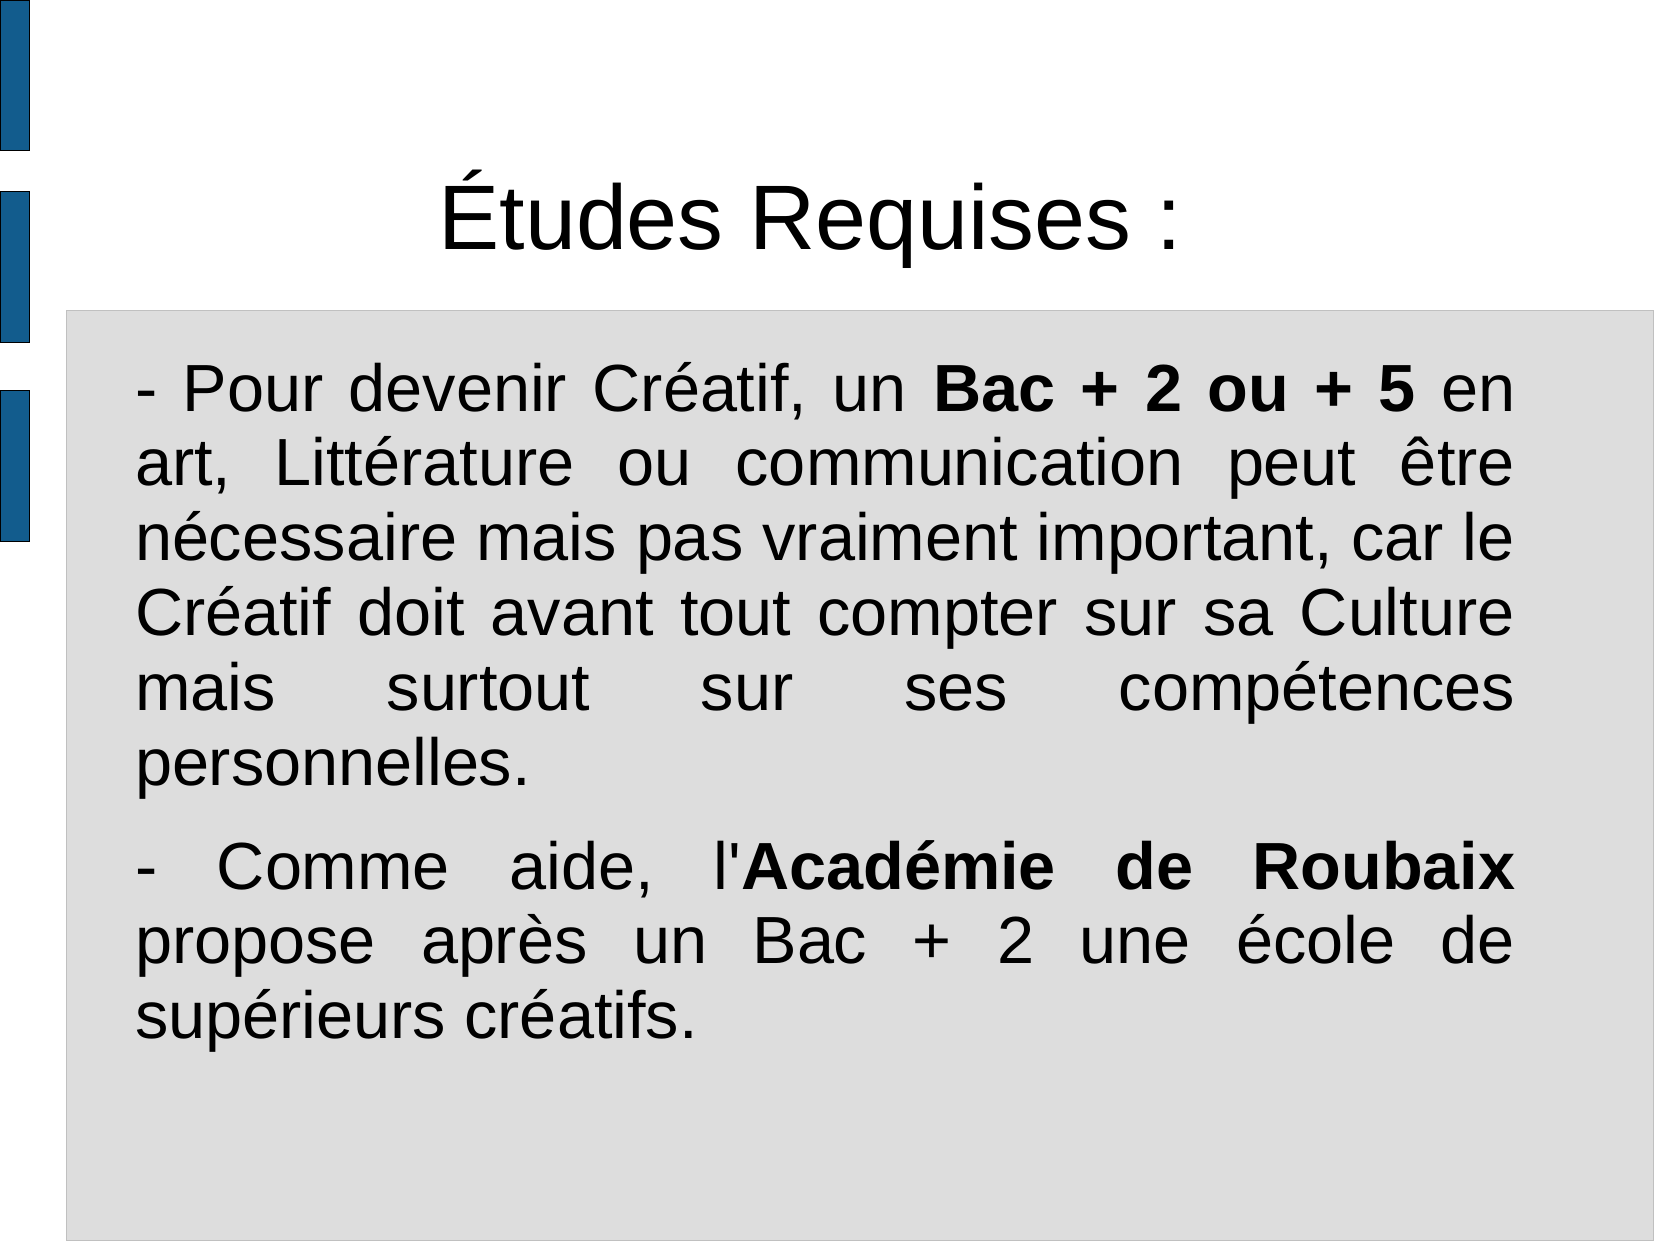

# Études Requises :
- Pour devenir Créatif, un Bac + 2 ou + 5 en art, Littérature ou communication peut être nécessaire mais pas vraiment important, car le Créatif doit avant tout compter sur sa Culture mais surtout sur ses compétences personnelles.
- Comme aide, l'Académie de Roubaix propose après un Bac + 2 une école de supérieurs créatifs.